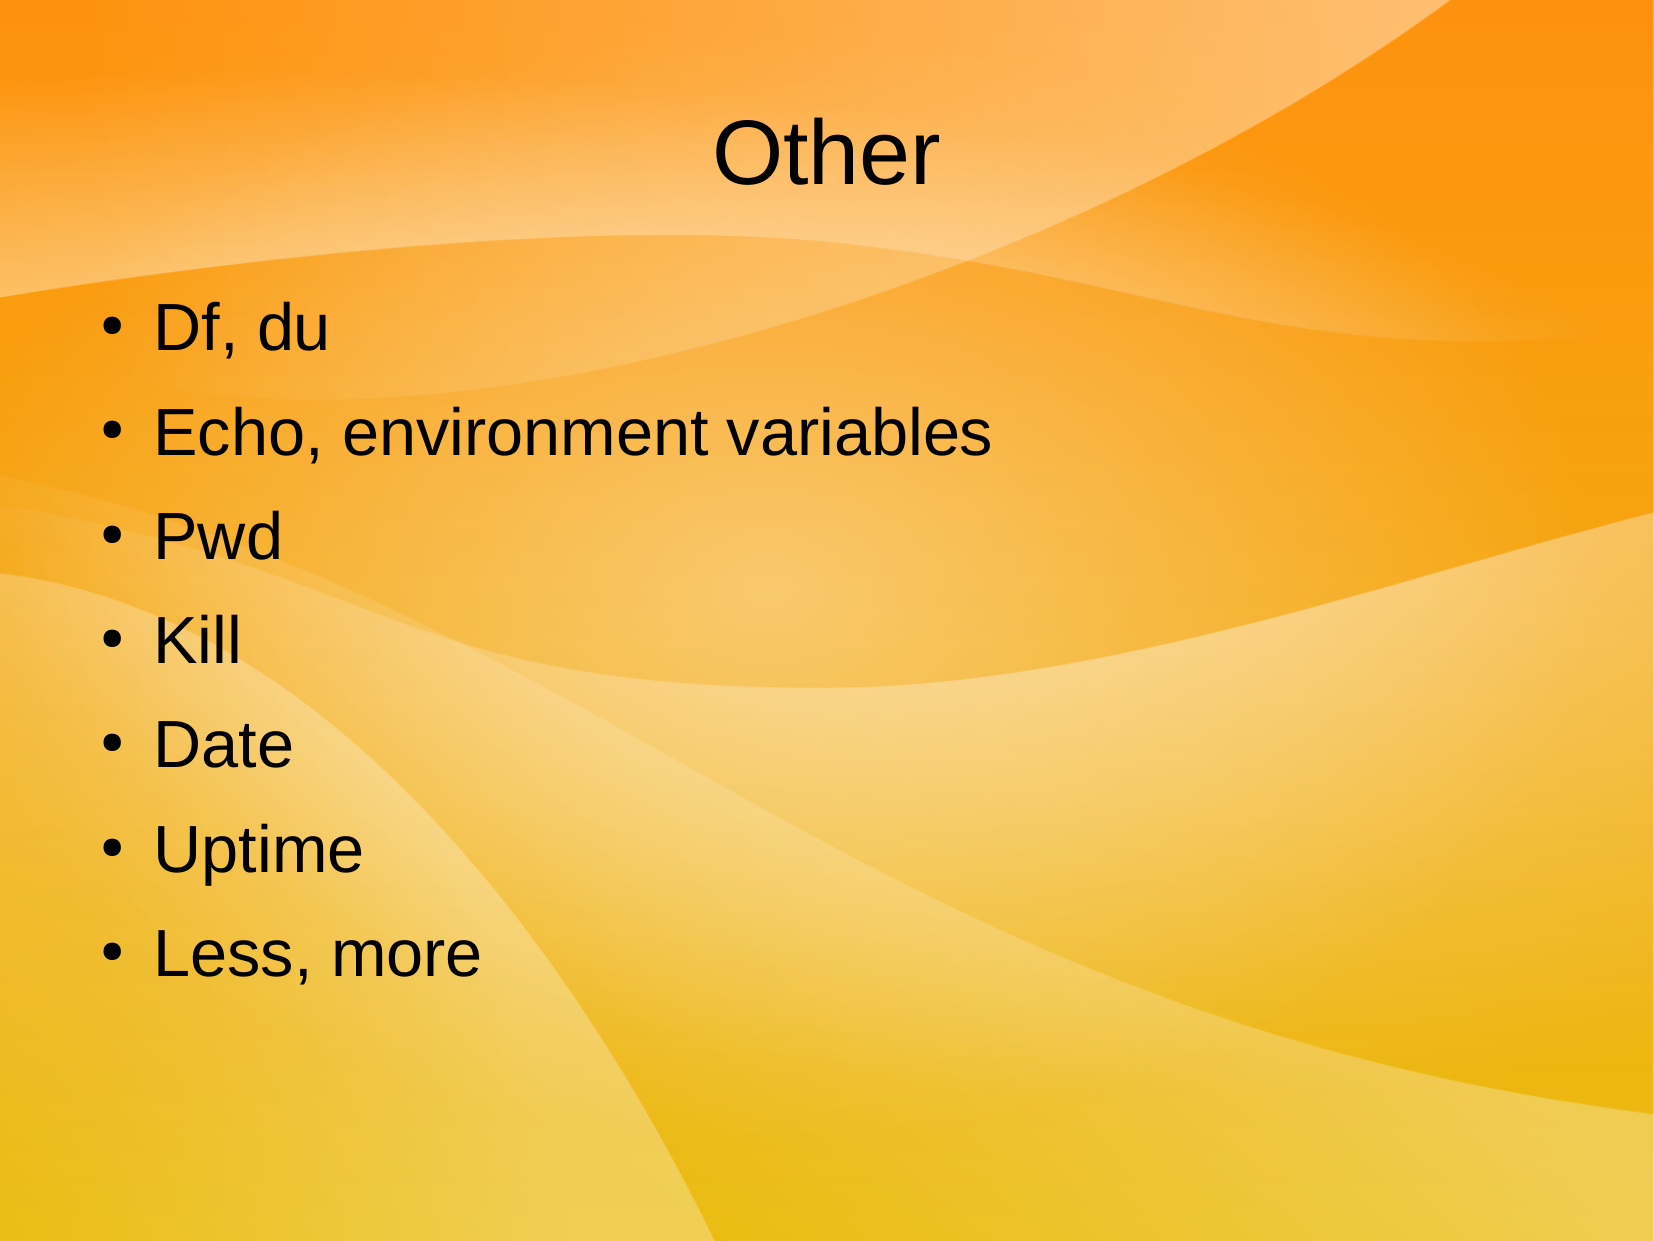

# Other
Df, du
Echo, environment variables
Pwd
Kill
Date
Uptime
Less, more